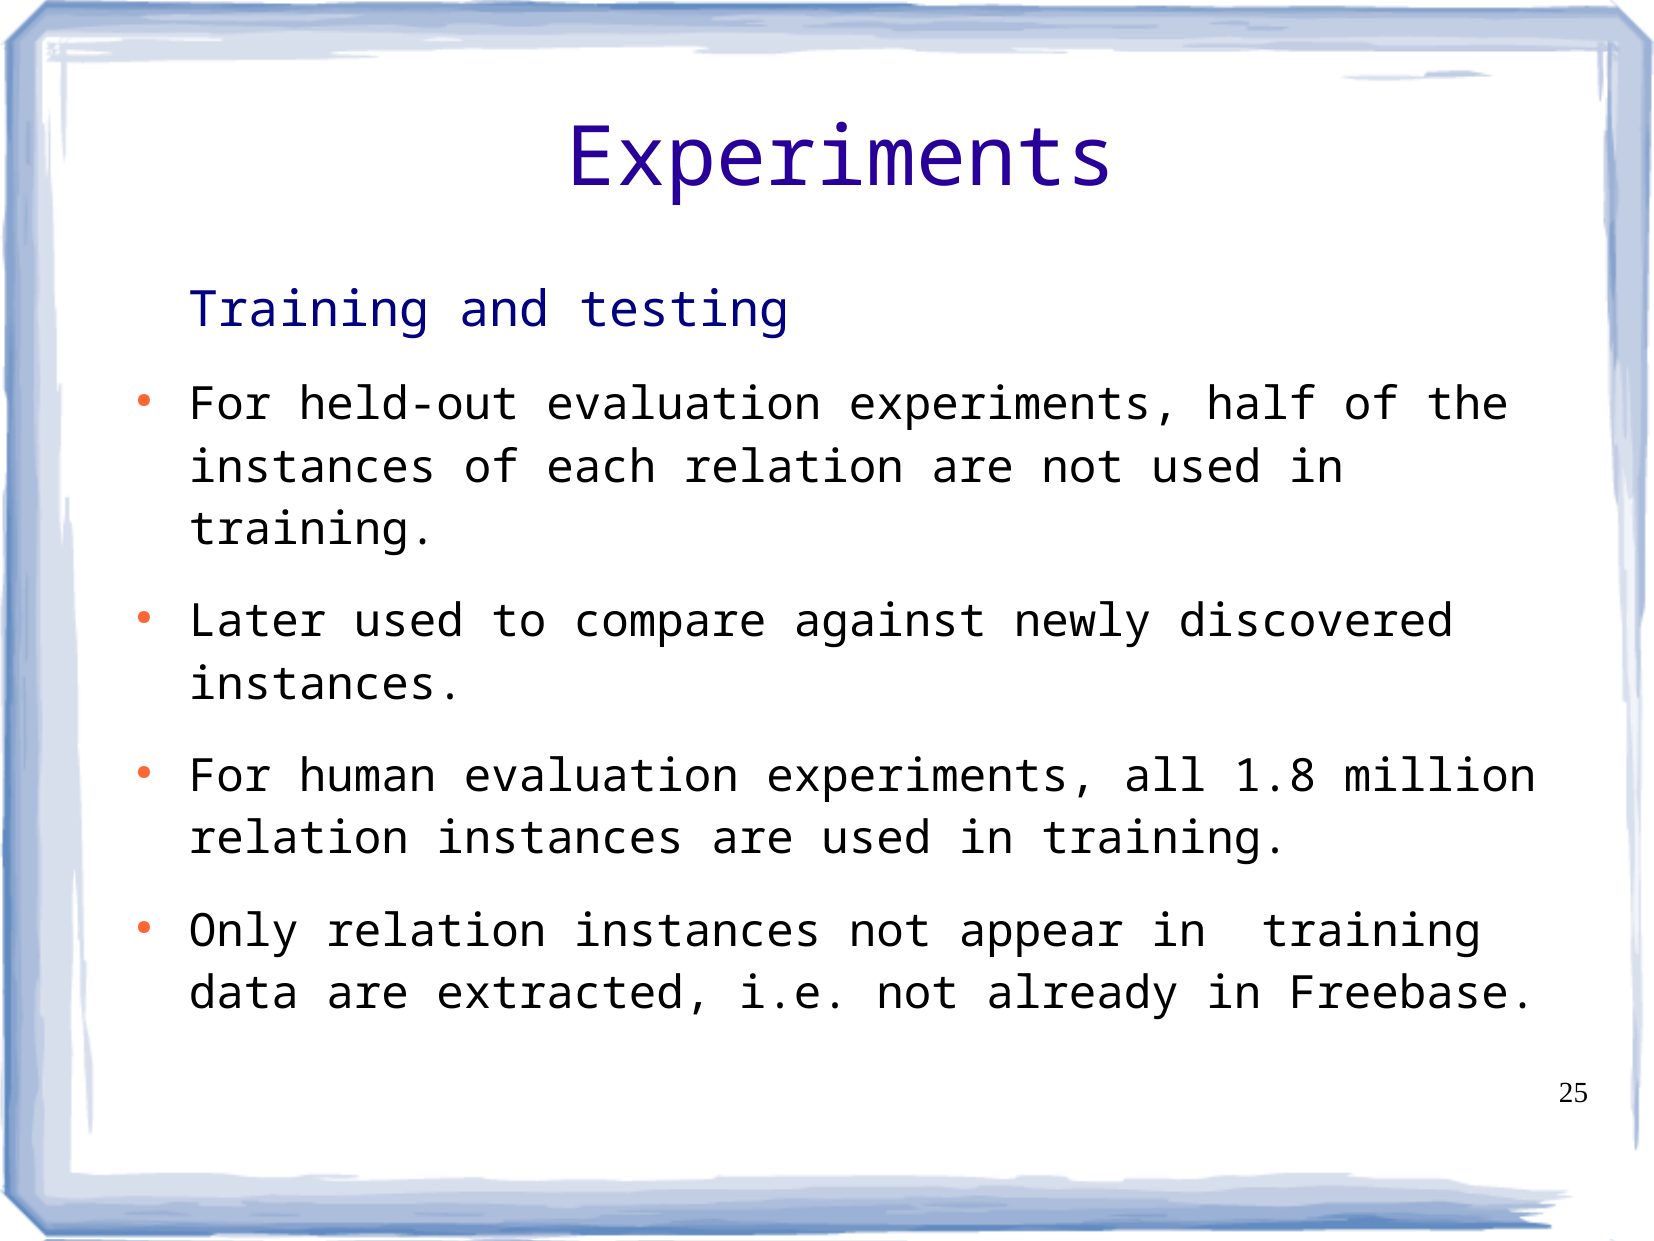

# Experiments
Training and testing
For held-out evaluation experiments, half of the instances of each relation are not used in training.
Later used to compare against newly discovered instances.
For human evaluation experiments, all 1.8 million relation instances are used in training.
Only relation instances not appear in training data are extracted, i.e. not already in Freebase.
25